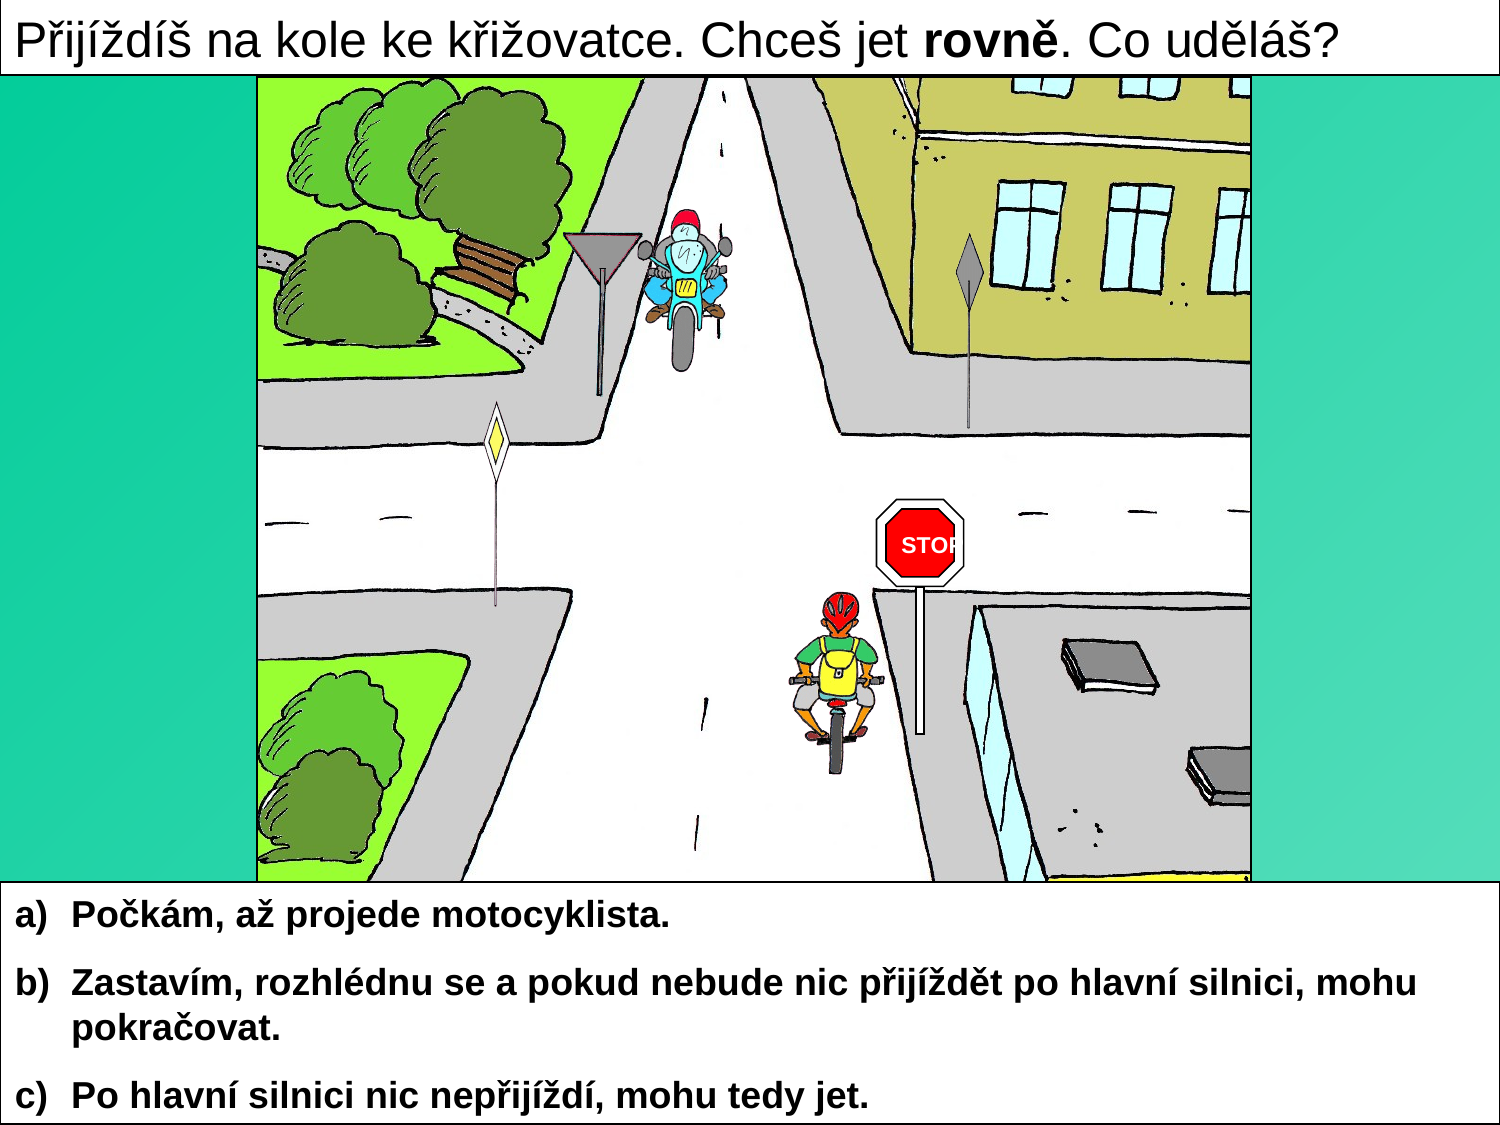

Přijíždíš na kole ke křižovatce. Chceš jet rovně. Co uděláš?
STOP
Počkám, až projede motocyklista.
Zastavím, rozhlédnu se a pokud nebude nic přijíždět po hlavní silnici, mohu pokračovat.
Po hlavní silnici nic nepřijíždí, mohu tedy jet.